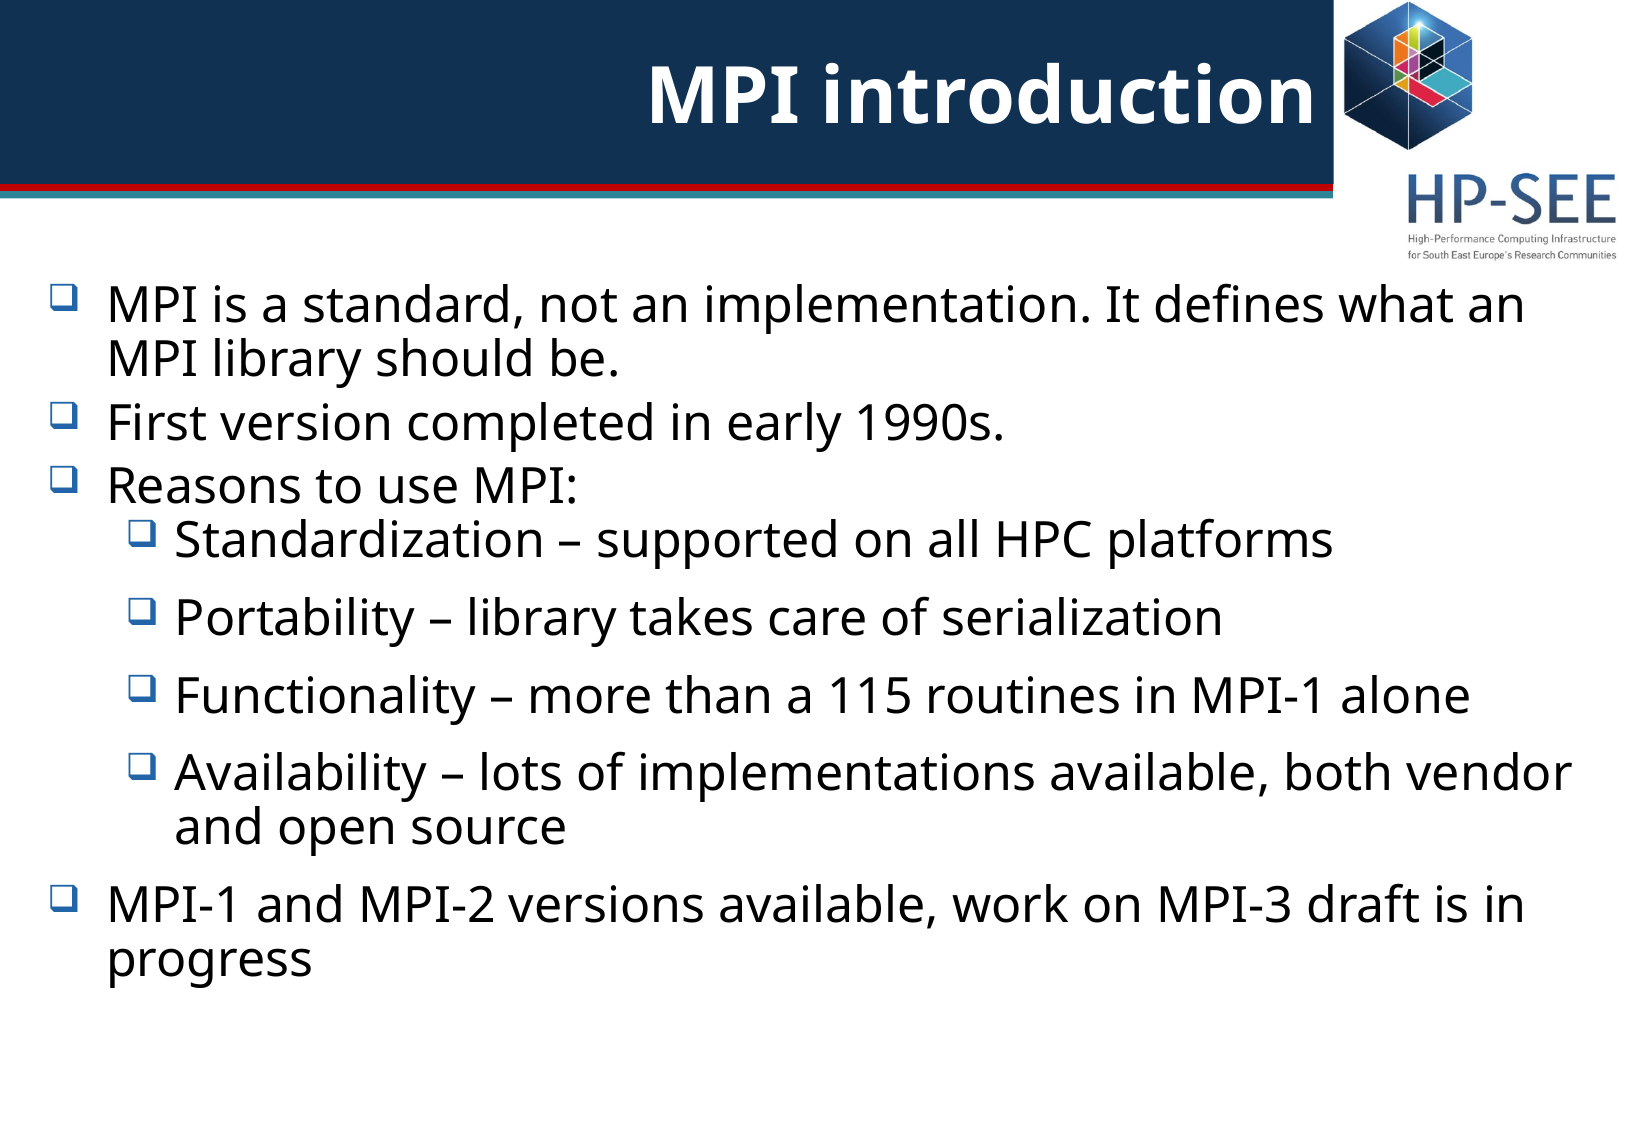

# MPI introduction
MPI is a standard, not an implementation. It defines what an MPI library should be.
First version completed in early 1990s.
Reasons to use MPI:
Standardization – supported on all HPC platforms
Portability – library takes care of serialization
Functionality – more than a 115 routines in MPI-1 alone
Availability – lots of implementations available, both vendor and open source
MPI-1 and MPI-2 versions available, work on MPI-3 draft is in progress